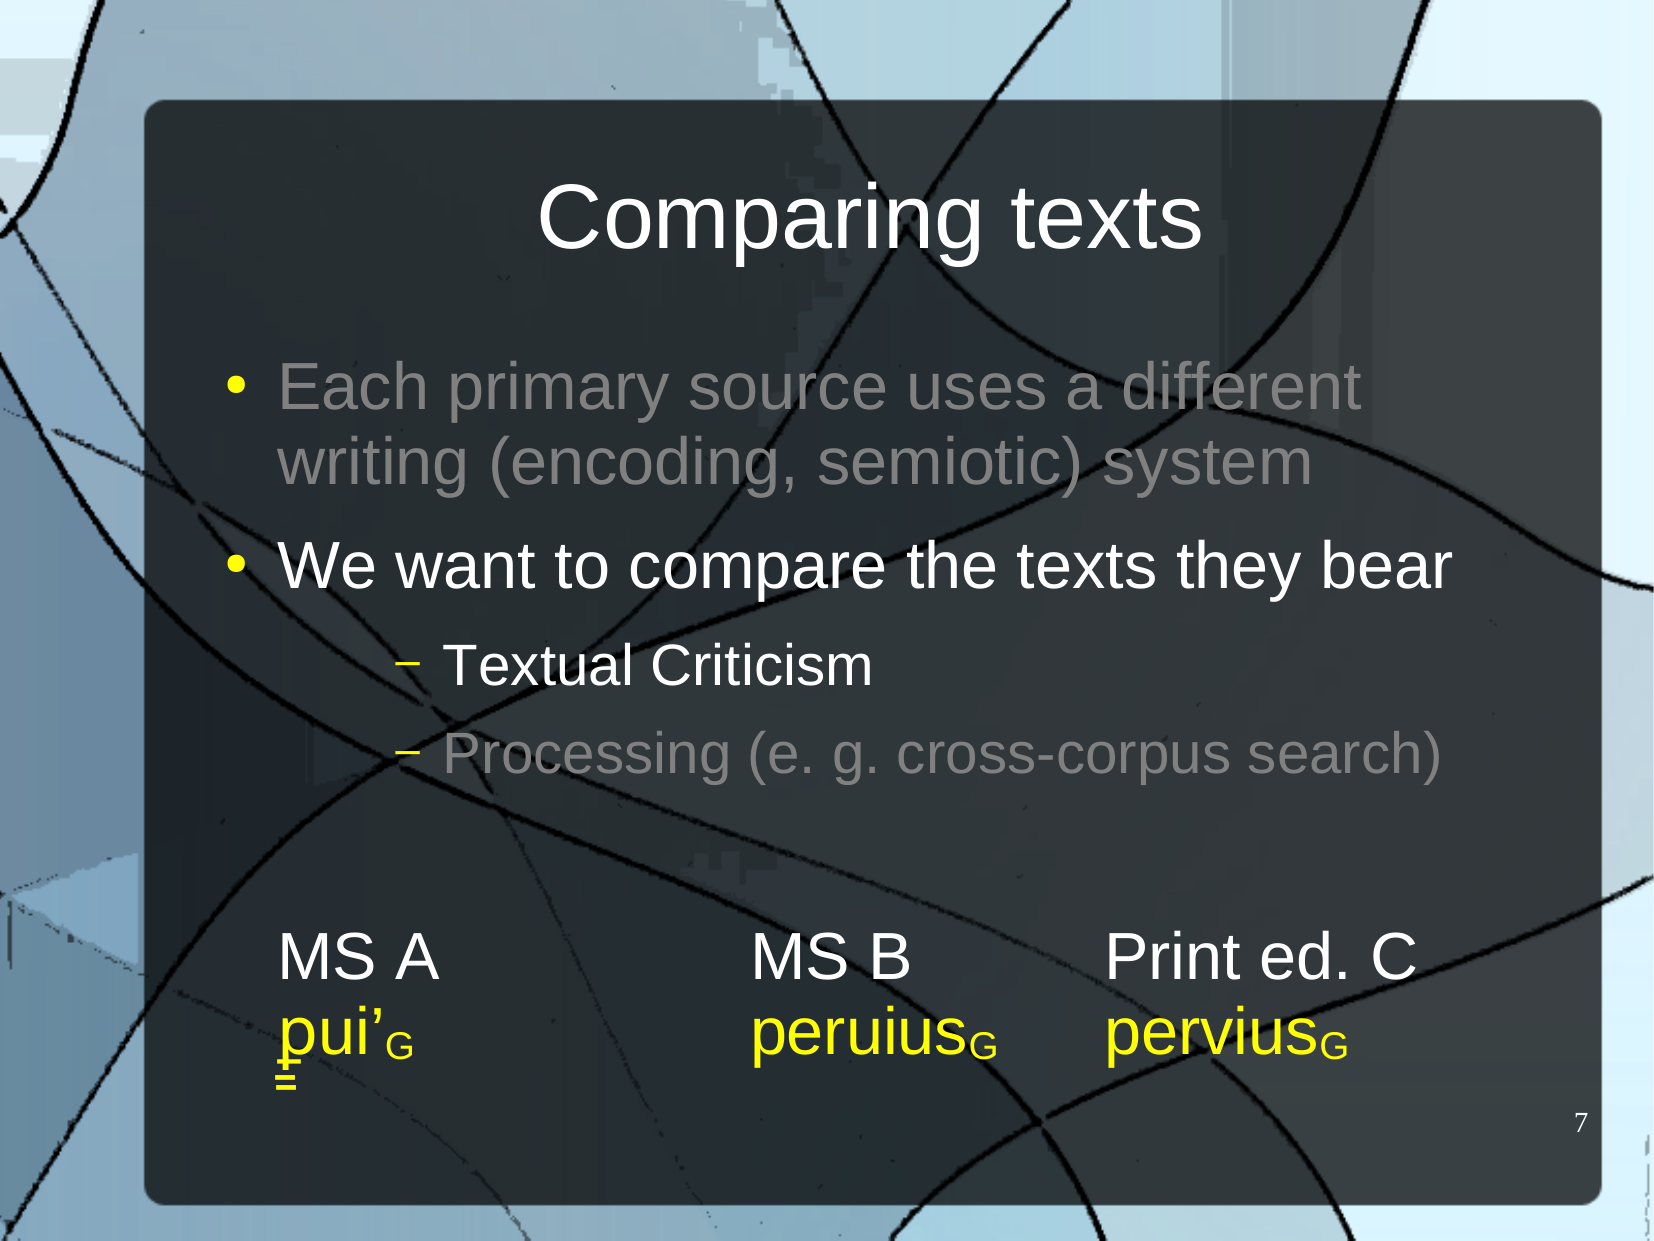

Comparing texts
Each primary source uses a different writing (encoding, semiotic) system
We want to compare the texts they bear
Textual Criticism
Processing (e. g. cross-corpus search)
# MS A			MS B		Print ed. C ꝑ̱̱ui’G			peruiusG	perviusG
7